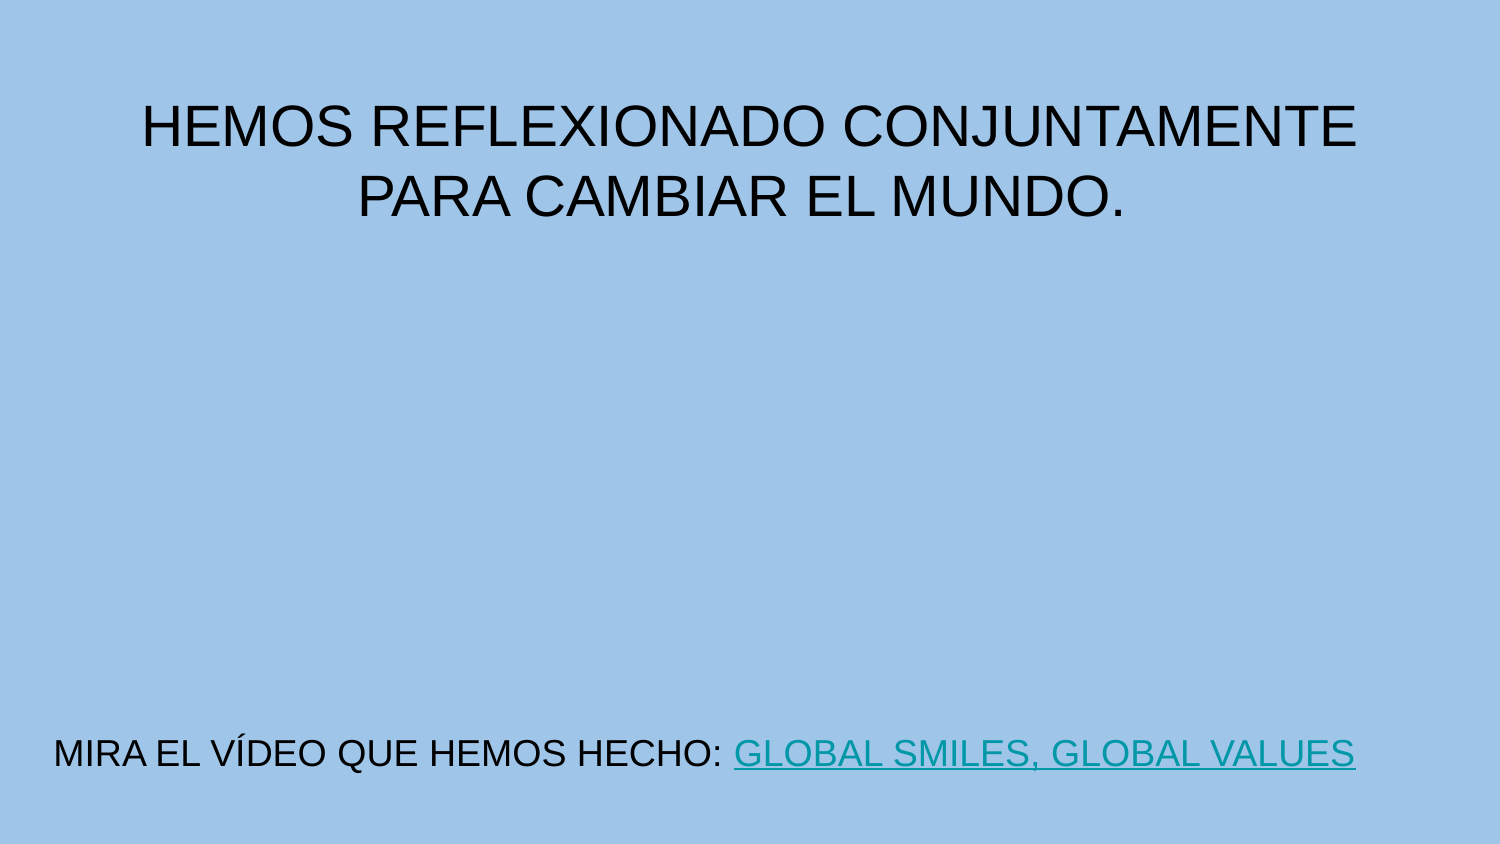

# HEMOS REFLEXIONADO CONJUNTAMENTE PARA CAMBIAR EL MUNDO.
MIRA EL VÍDEO QUE HEMOS HECHO: GLOBAL SMILES, GLOBAL VALUES